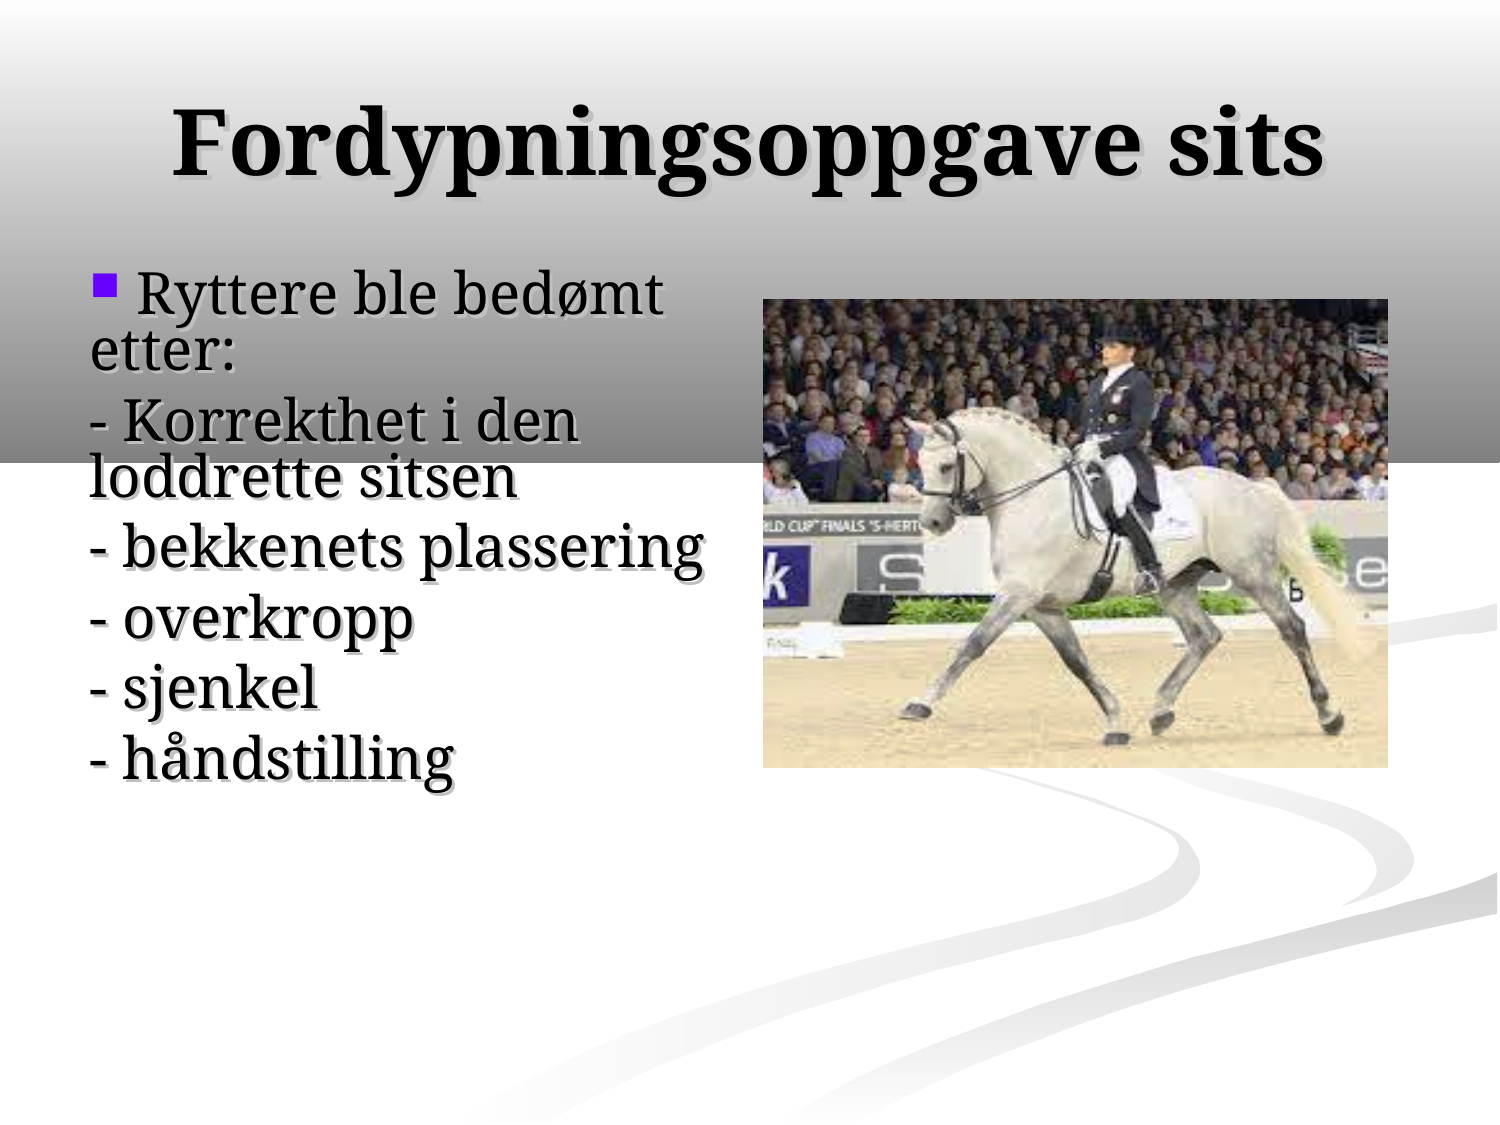

# Fordypningsoppgave sits
 Ryttere ble bedømt etter:
- Korrekthet i den loddrette sitsen
- bekkenets plassering
- overkropp
- sjenkel
- håndstilling